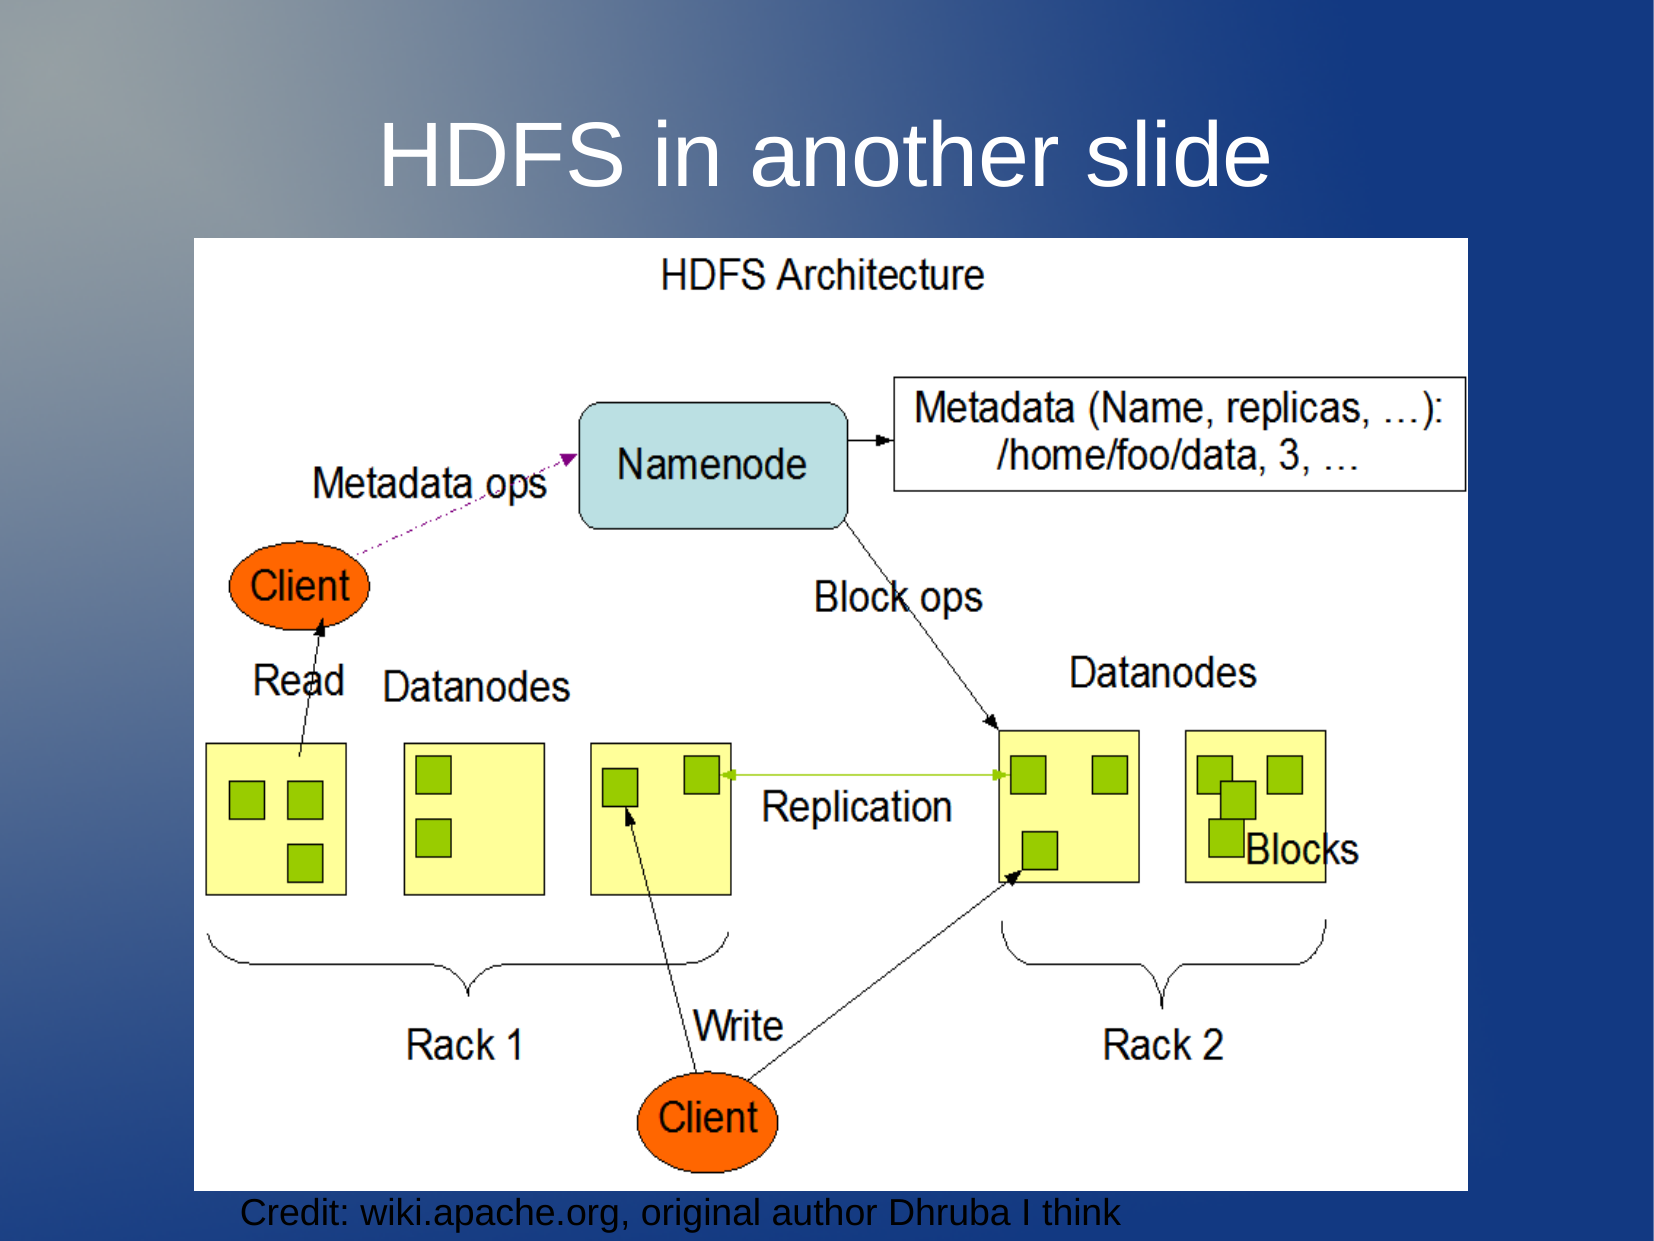

# HDFS in another slide
Credit: wiki.apache.org, original author Dhruba I think